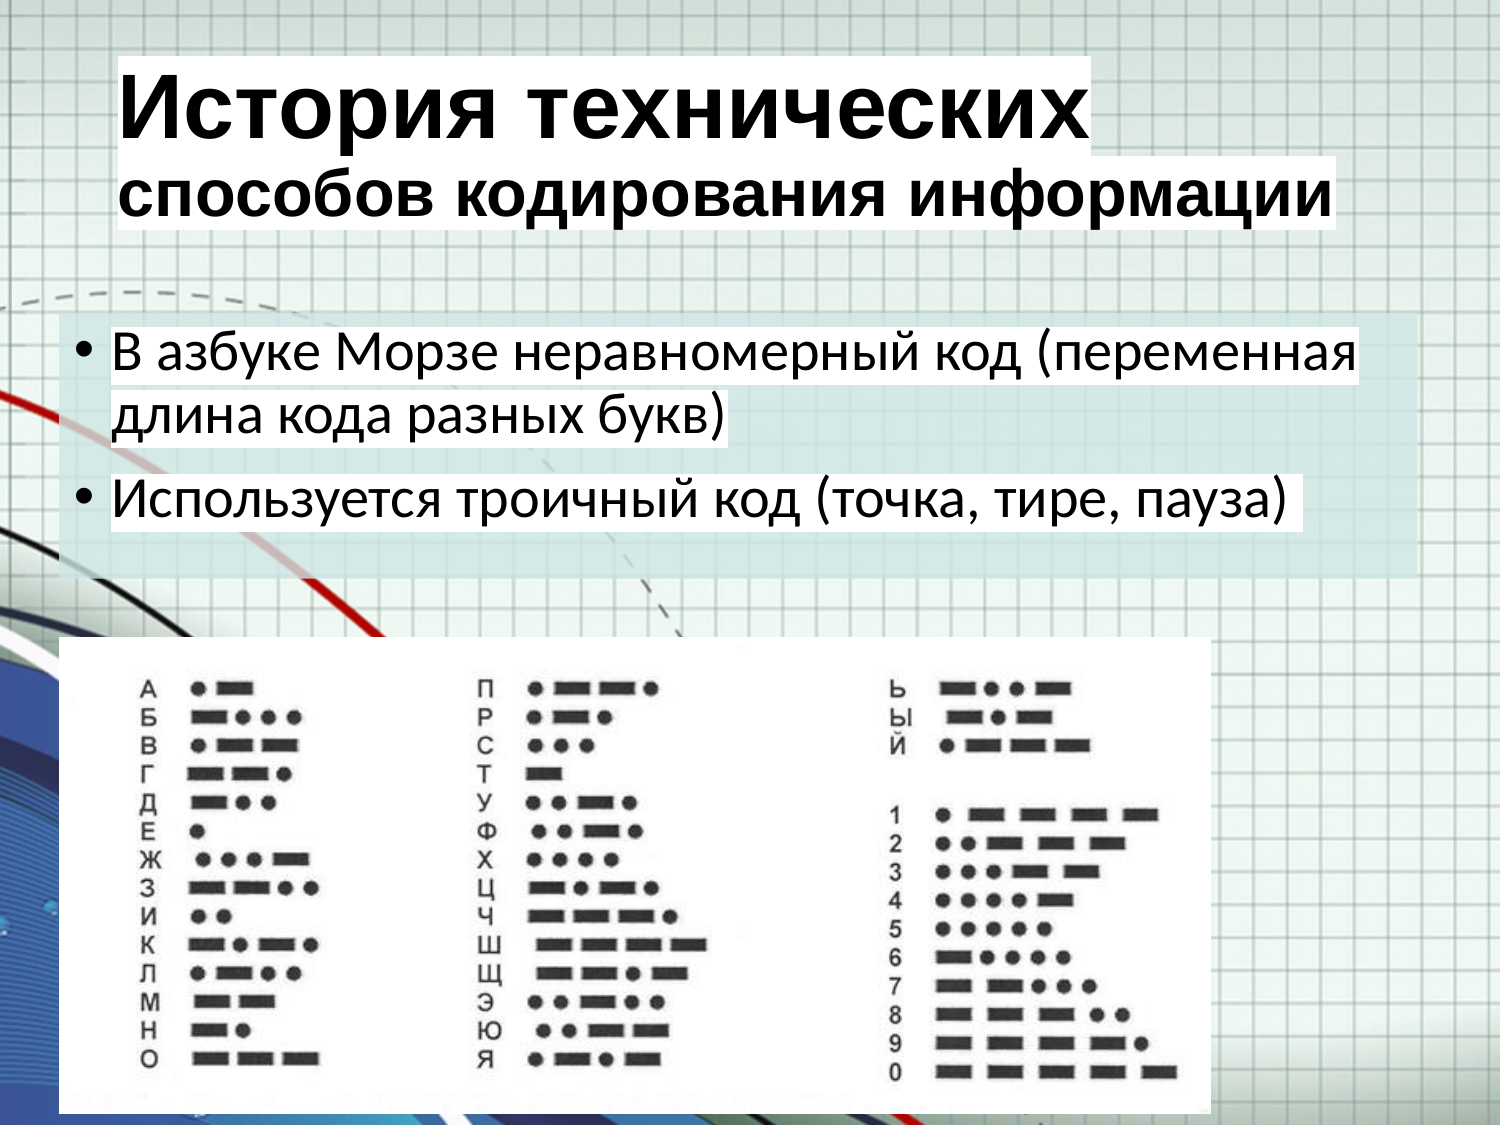

История технических
способов кодирования информации
#
В азбуке Морзе неравномерный код (переменная длина кода разных букв)
Используется троичный код (точка, тире, пауза)